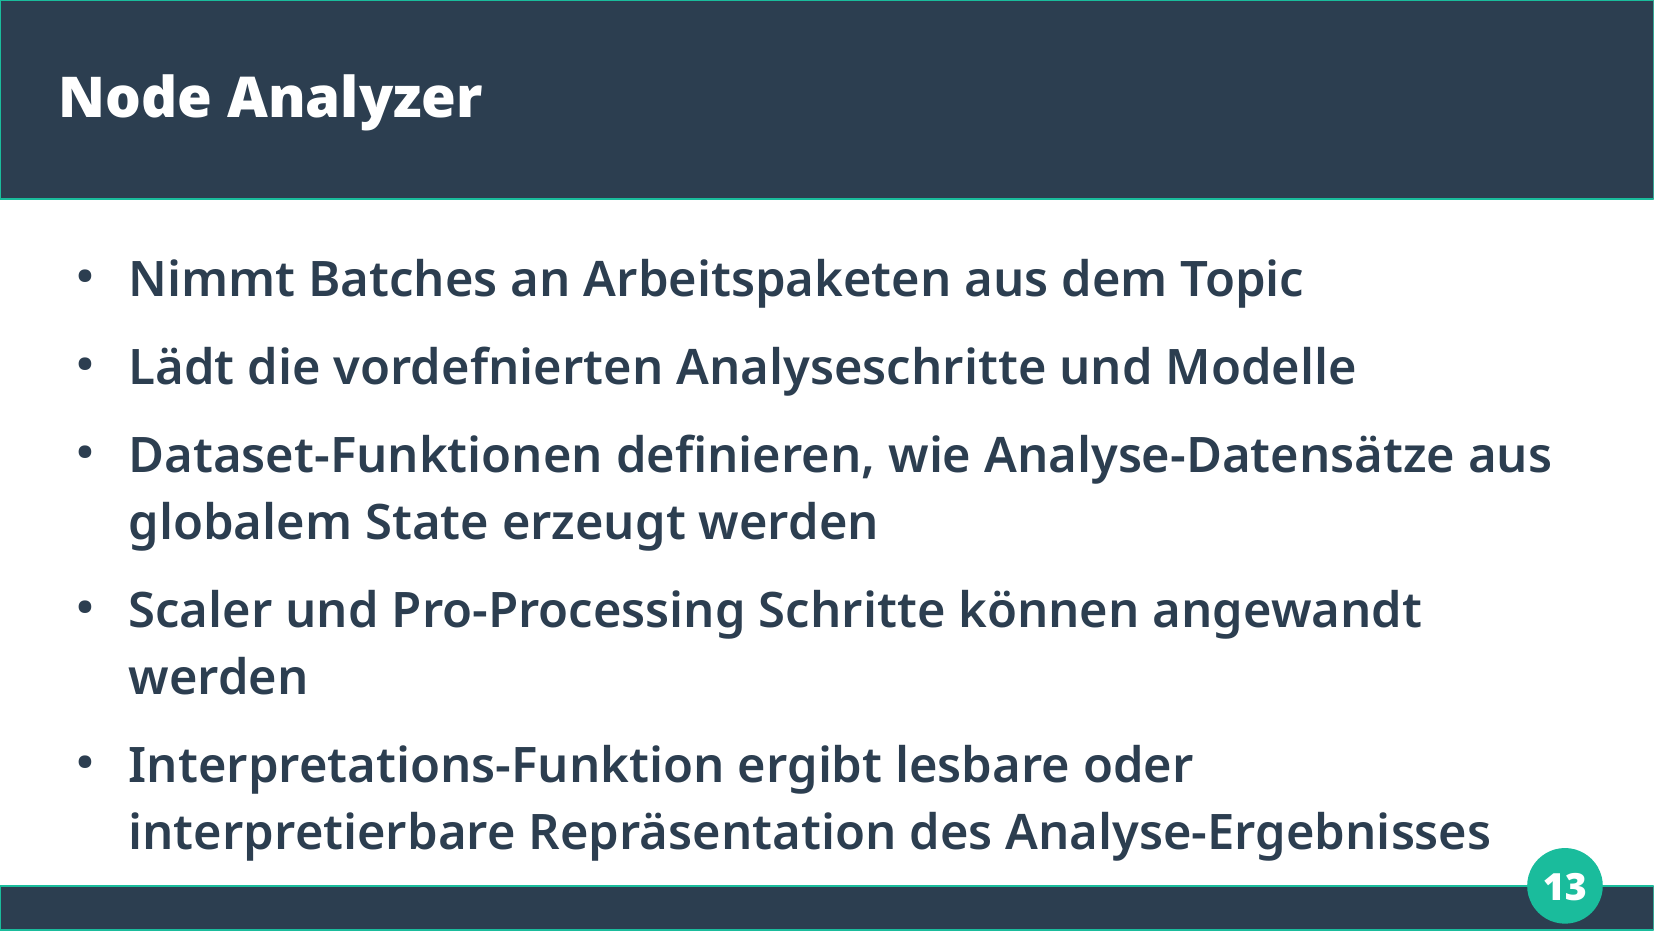

# Node Analyzer
Nimmt Batches an Arbeitspaketen aus dem Topic
Lädt die vordefnierten Analyseschritte und Modelle
Dataset-Funktionen definieren, wie Analyse-Datensätze aus globalem State erzeugt werden
Scaler und Pro-Processing Schritte können angewandt werden
Interpretations-Funktion ergibt lesbare oder interpretierbare Repräsentation des Analyse-Ergebnisses
13